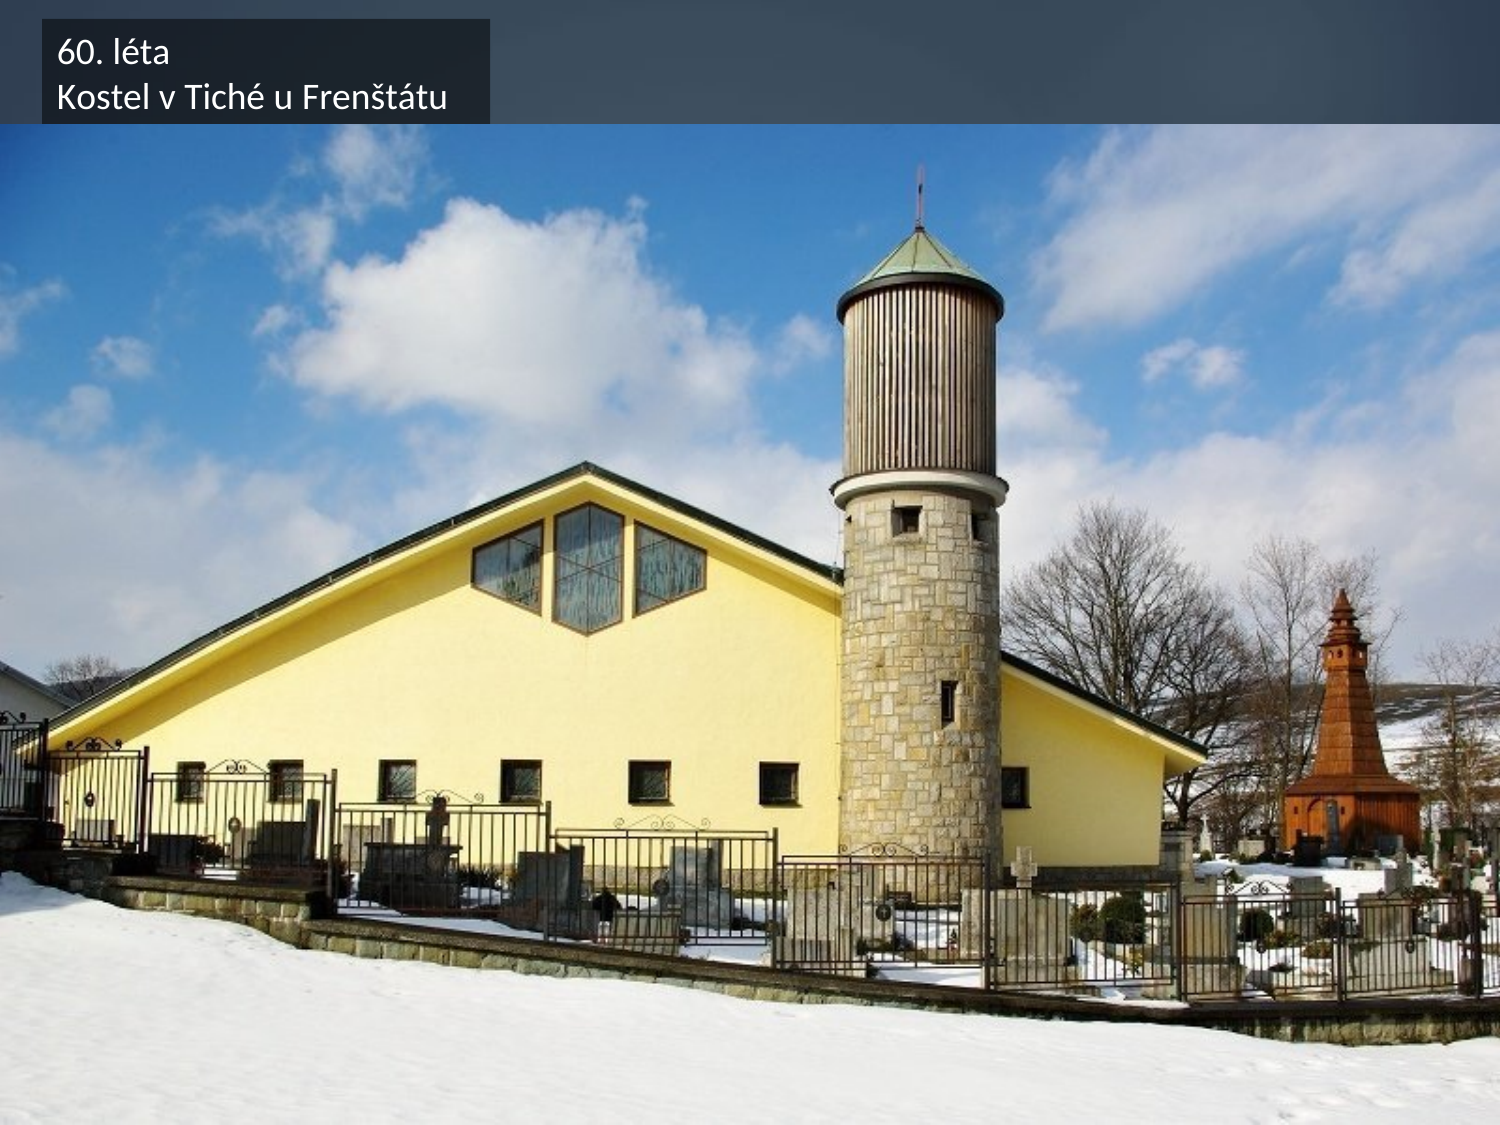

60. léta
Kostel v Tiché u Frenštátu